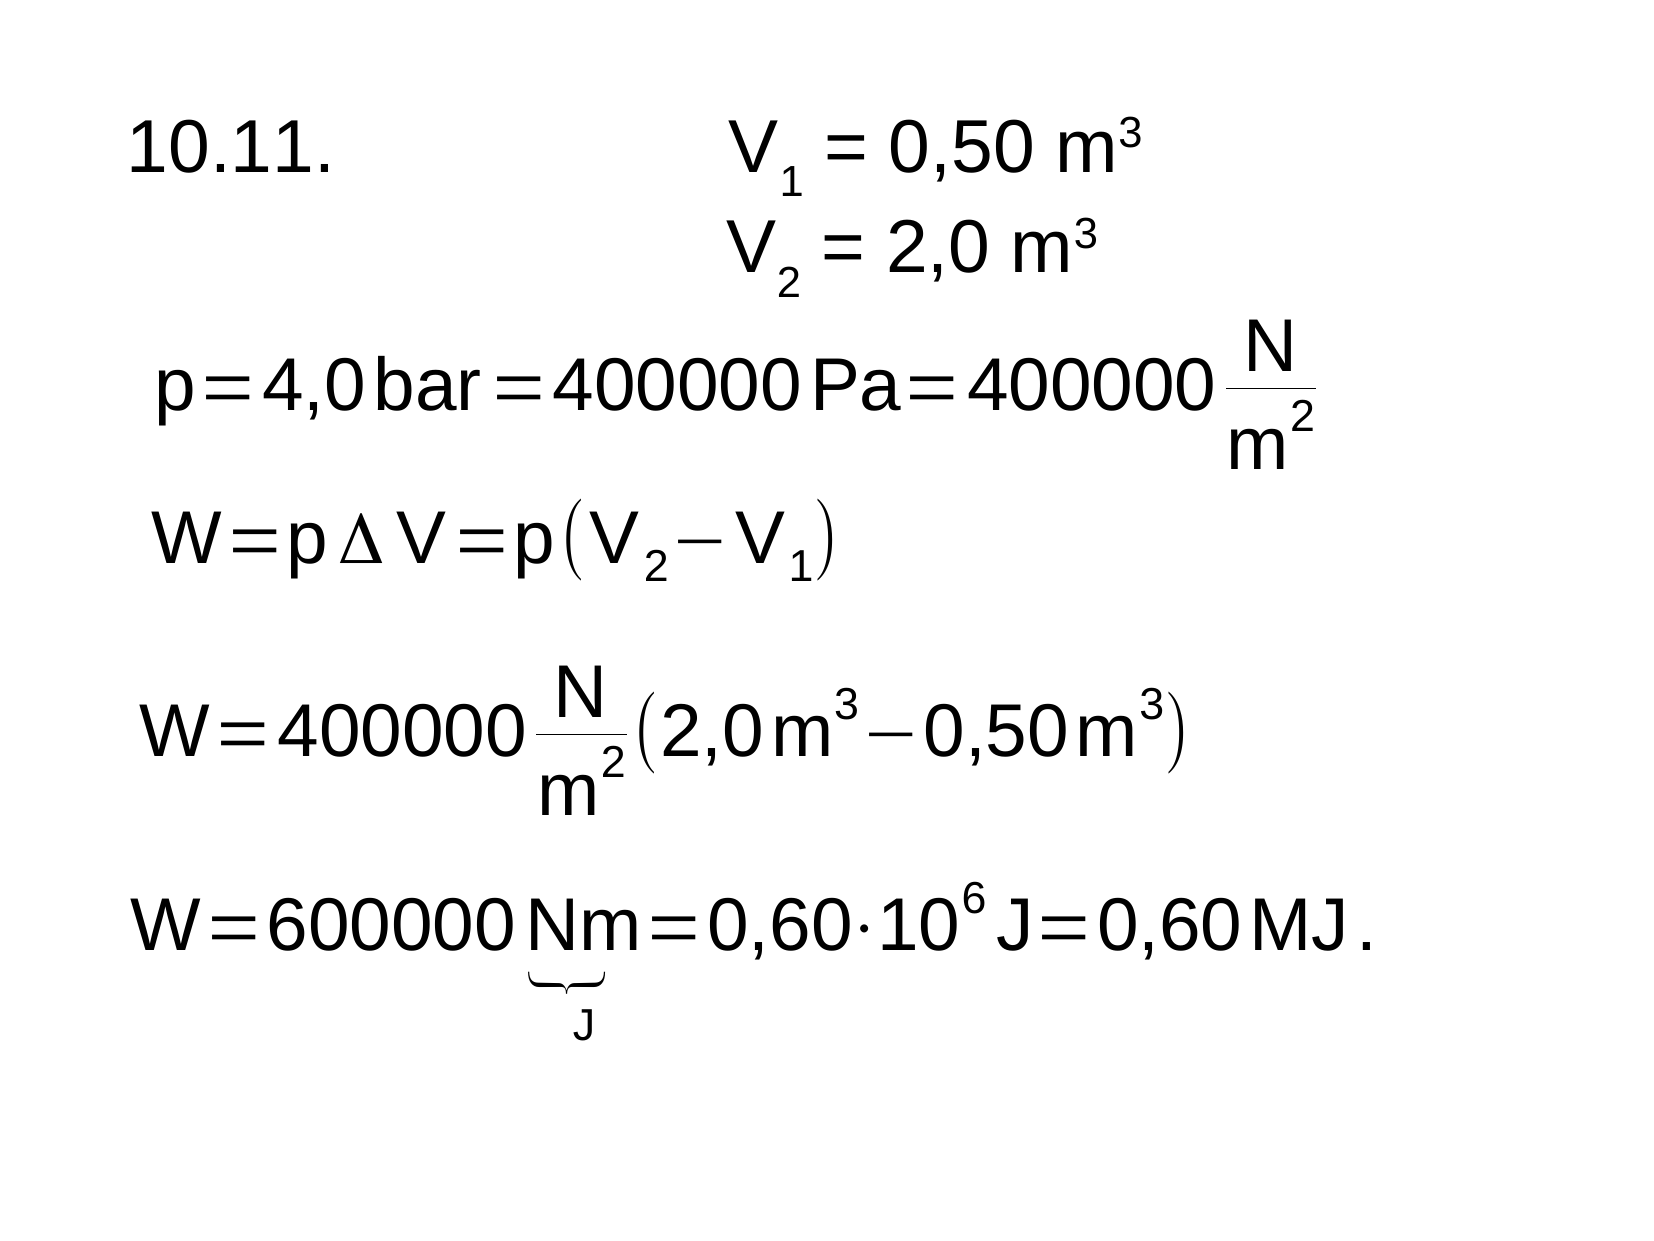

10.11. V1 = 0,50 m3
 V2 = 2,0 m3